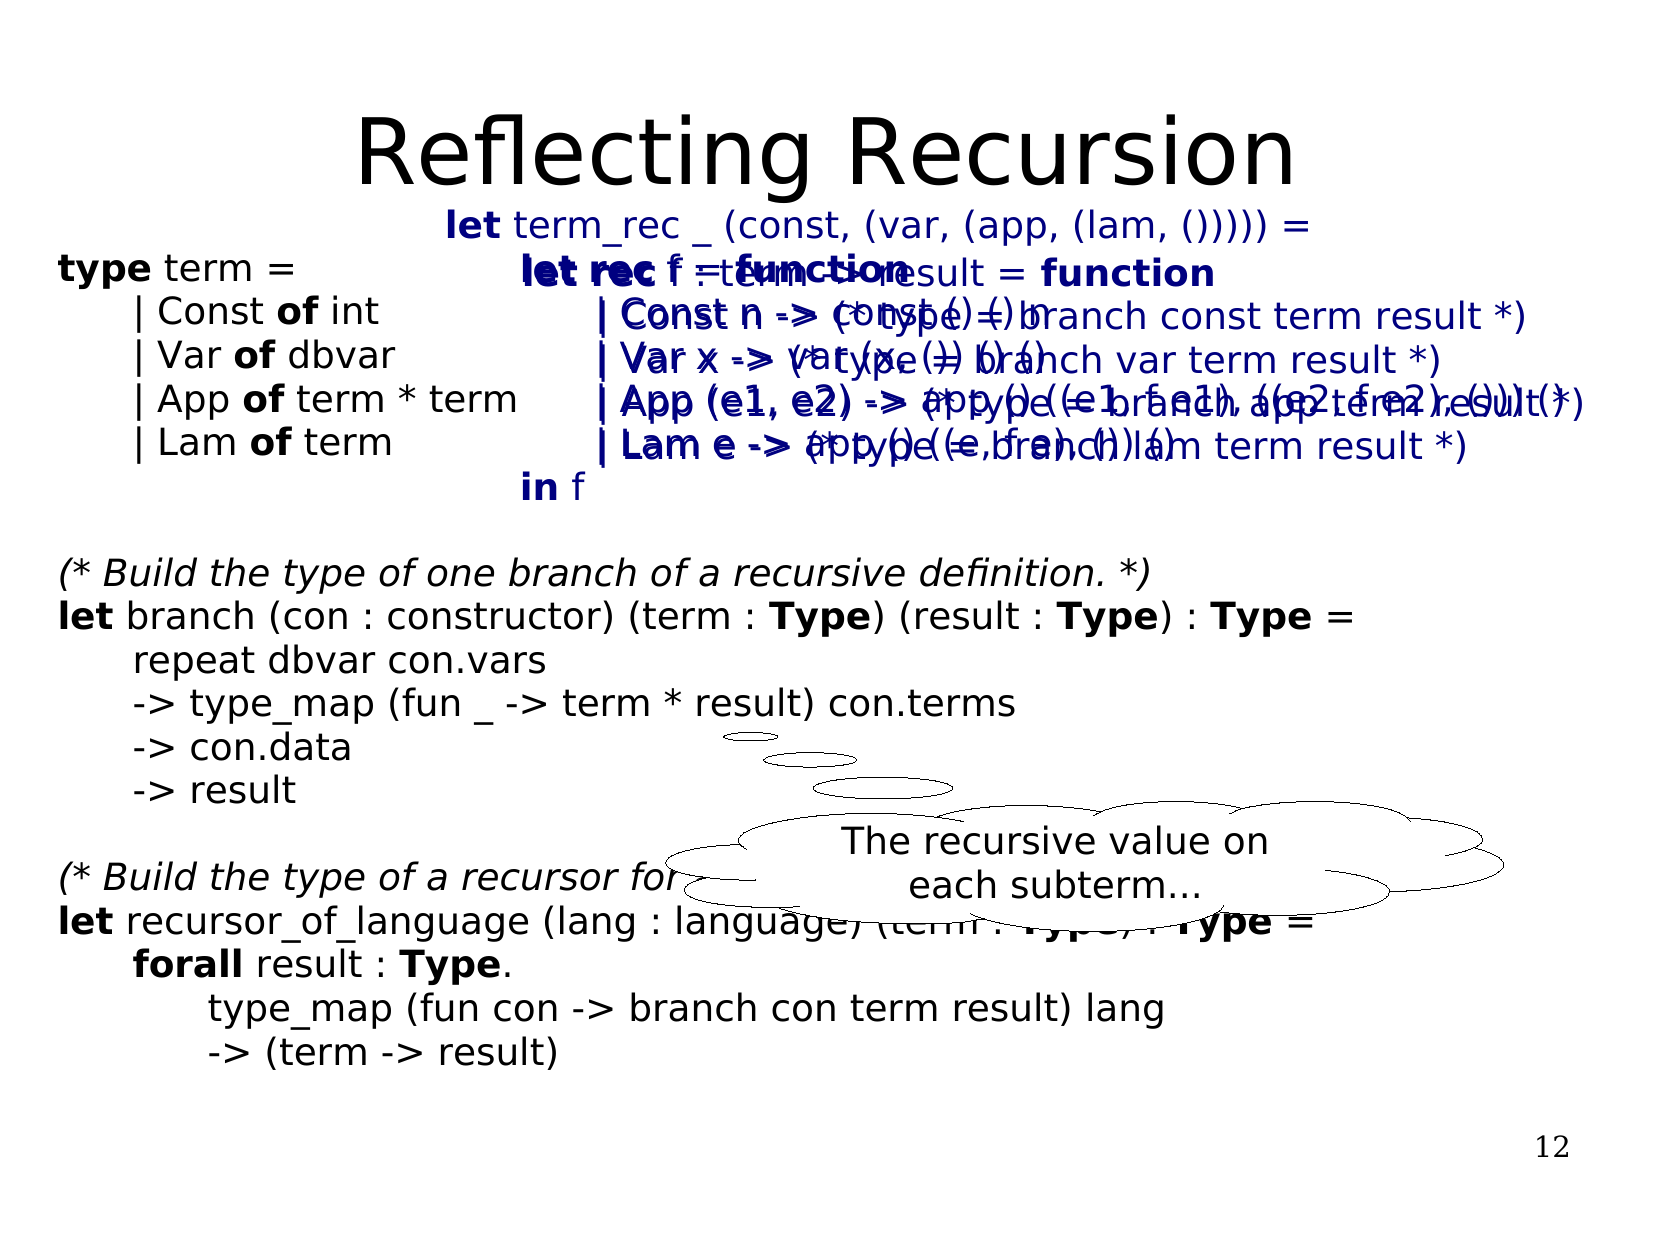

# Reflecting Recursion
let term_rec _ (const, (var, (app, (lam, ())))) =
	let rec f = function
		| Const n -> const () () n
		| Var x -> var (x, ()) () ()
		| App (e1, e2) -> app () ((e1, f e1), ((e2, f e2), ())) ()
		| Lam e -> app () ((e, f e), ()) ()
	in f
type term =
	| Const of int
	| Var of dbvar
	| App of term * term
	| Lam of term
(* Build the type of one branch of a recursive definition. *)
let branch (con : constructor) (term : Type) (result : Type) : Type =
	repeat dbvar con.vars
	-> type_map (fun _ -> term * result) con.terms
	-> con.data
	-> result
(* Build the type of a recursor for an AST language. *)
let recursor_of_language (lang : language) (term : Type) : Type =
	forall result : Type.
		type_map (fun con -> branch con term result) lang
		-> (term -> result)
let rec f : term -> result = function
	| Const n -> (* type = branch const term result *)
	| Var x -> (* type = branch var term result *)
	| App (e1, e2) -> (* type = branch app term result *)
	| Lam e -> (* type = branch lam term result *)
The recursive value on each subterm...
12